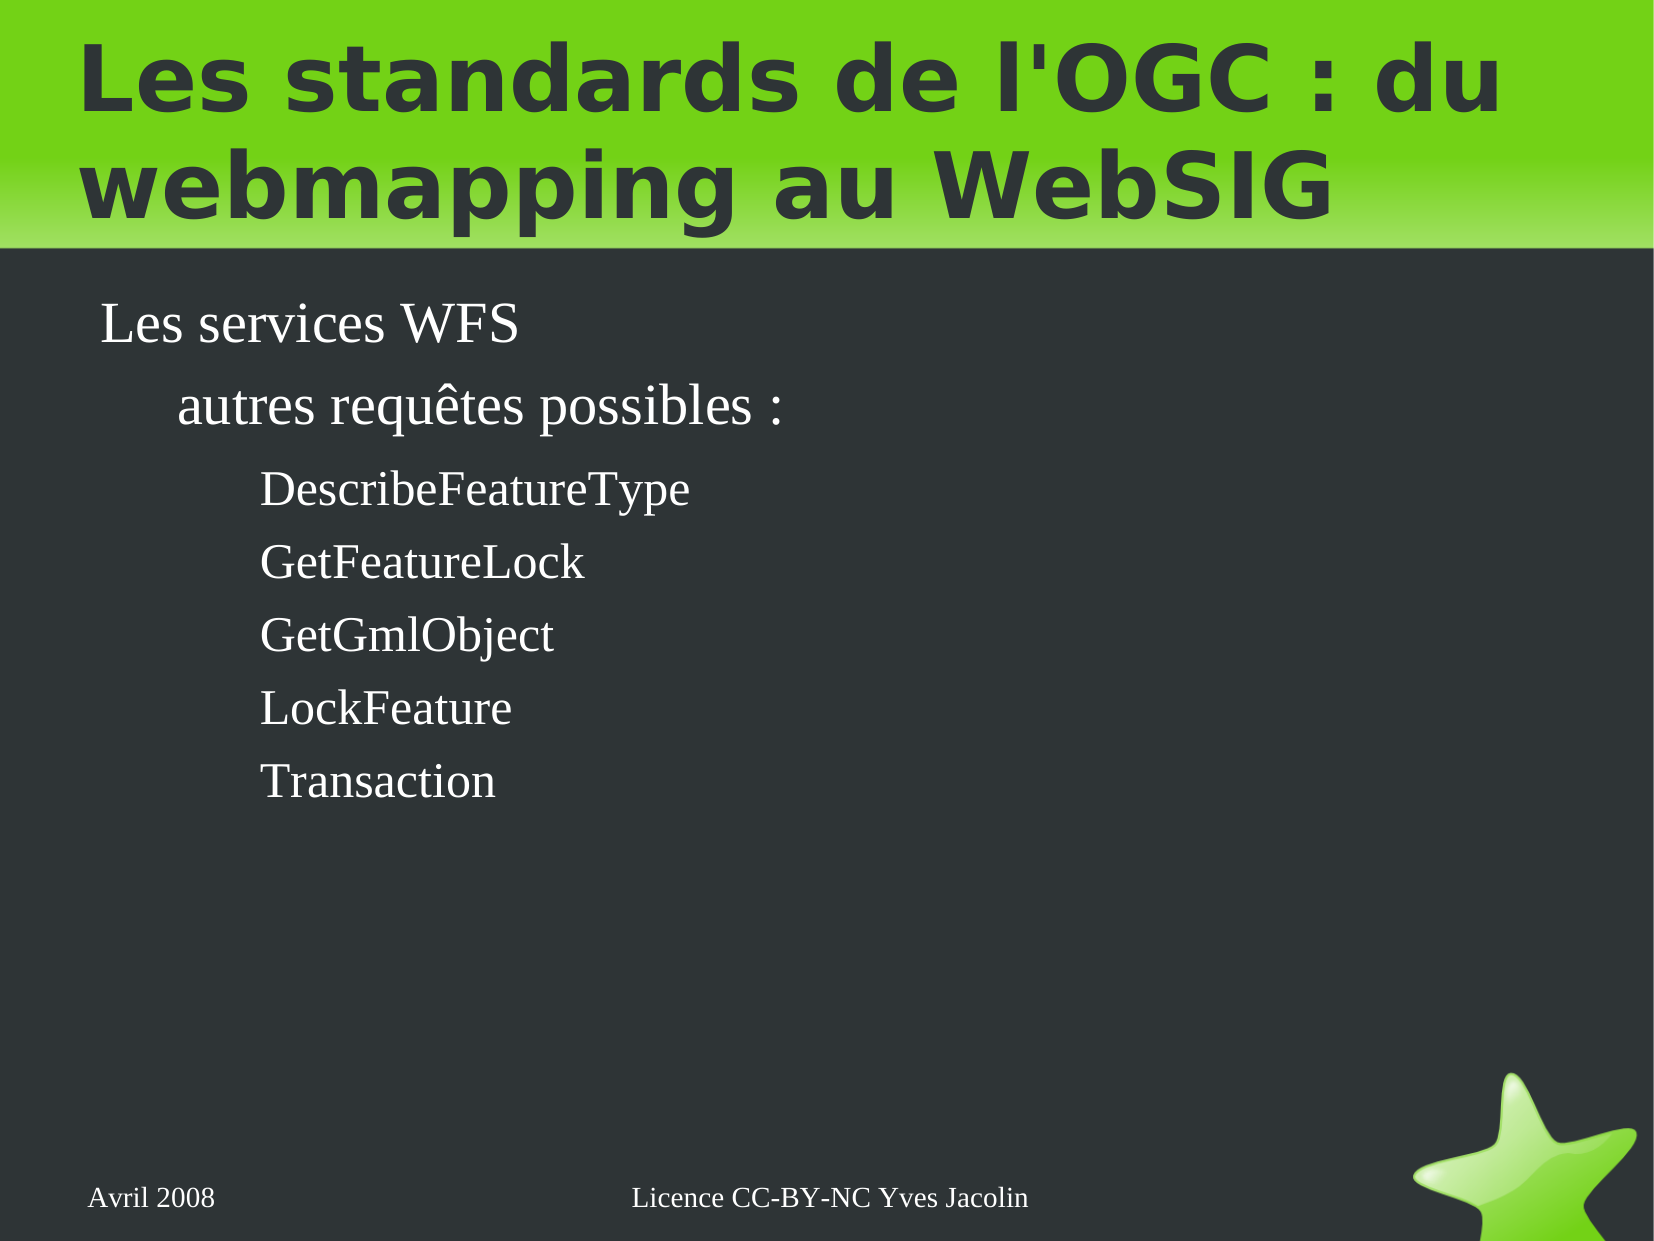

# Les standards de l'OGC : du webmapping au WebSIG
Les services WFS
autres requêtes possibles :
DescribeFeatureType
GetFeatureLock
GetGmlObject
LockFeature
Transaction